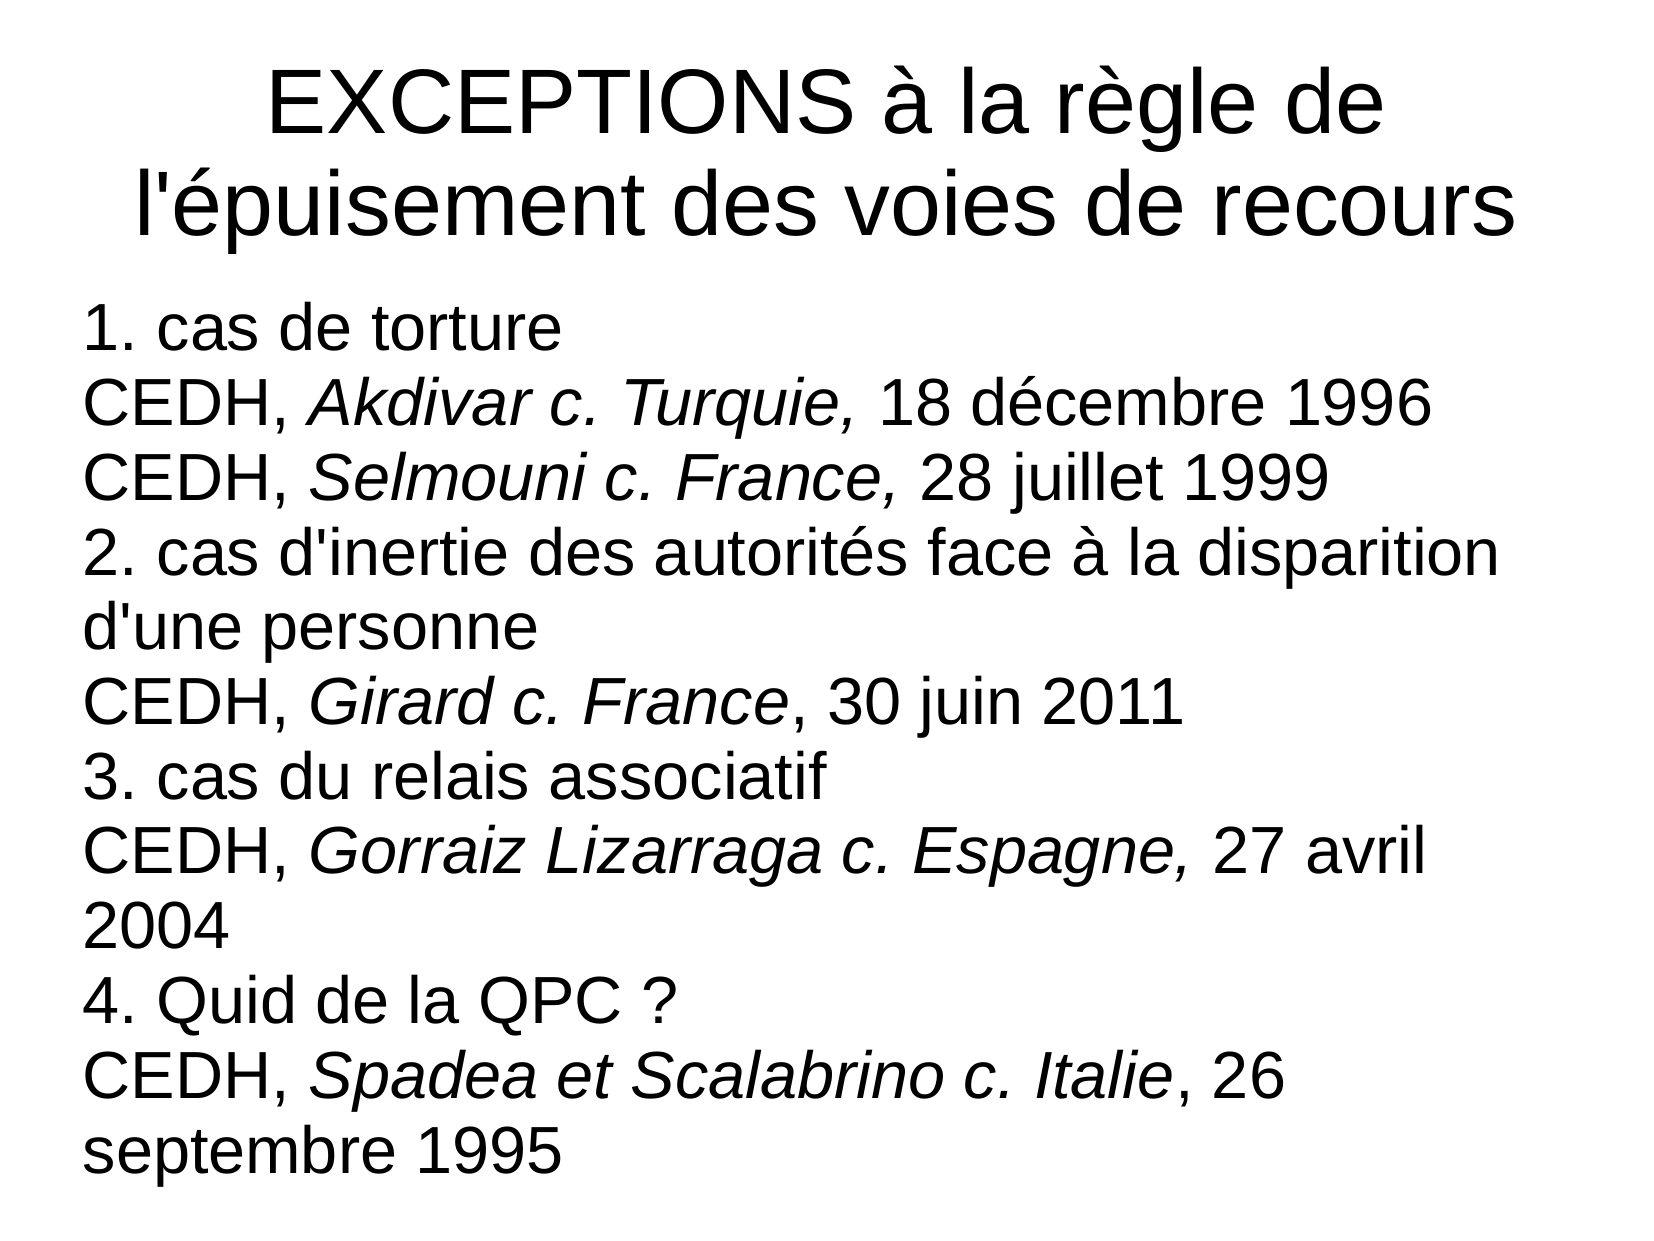

# EXCEPTIONS à la règle de l'épuisement des voies de recours
1. cas de torture
CEDH, Akdivar c. Turquie, 18 décembre 1996
CEDH, Selmouni c. France, 28 juillet 1999
2. cas d'inertie des autorités face à la disparition d'une personne
CEDH, Girard c. France, 30 juin 2011
3. cas du relais associatif
CEDH, Gorraiz Lizarraga c. Espagne, 27 avril 2004
4. Quid de la QPC ?
CEDH, Spadea et Scalabrino c. Italie, 26 septembre 1995